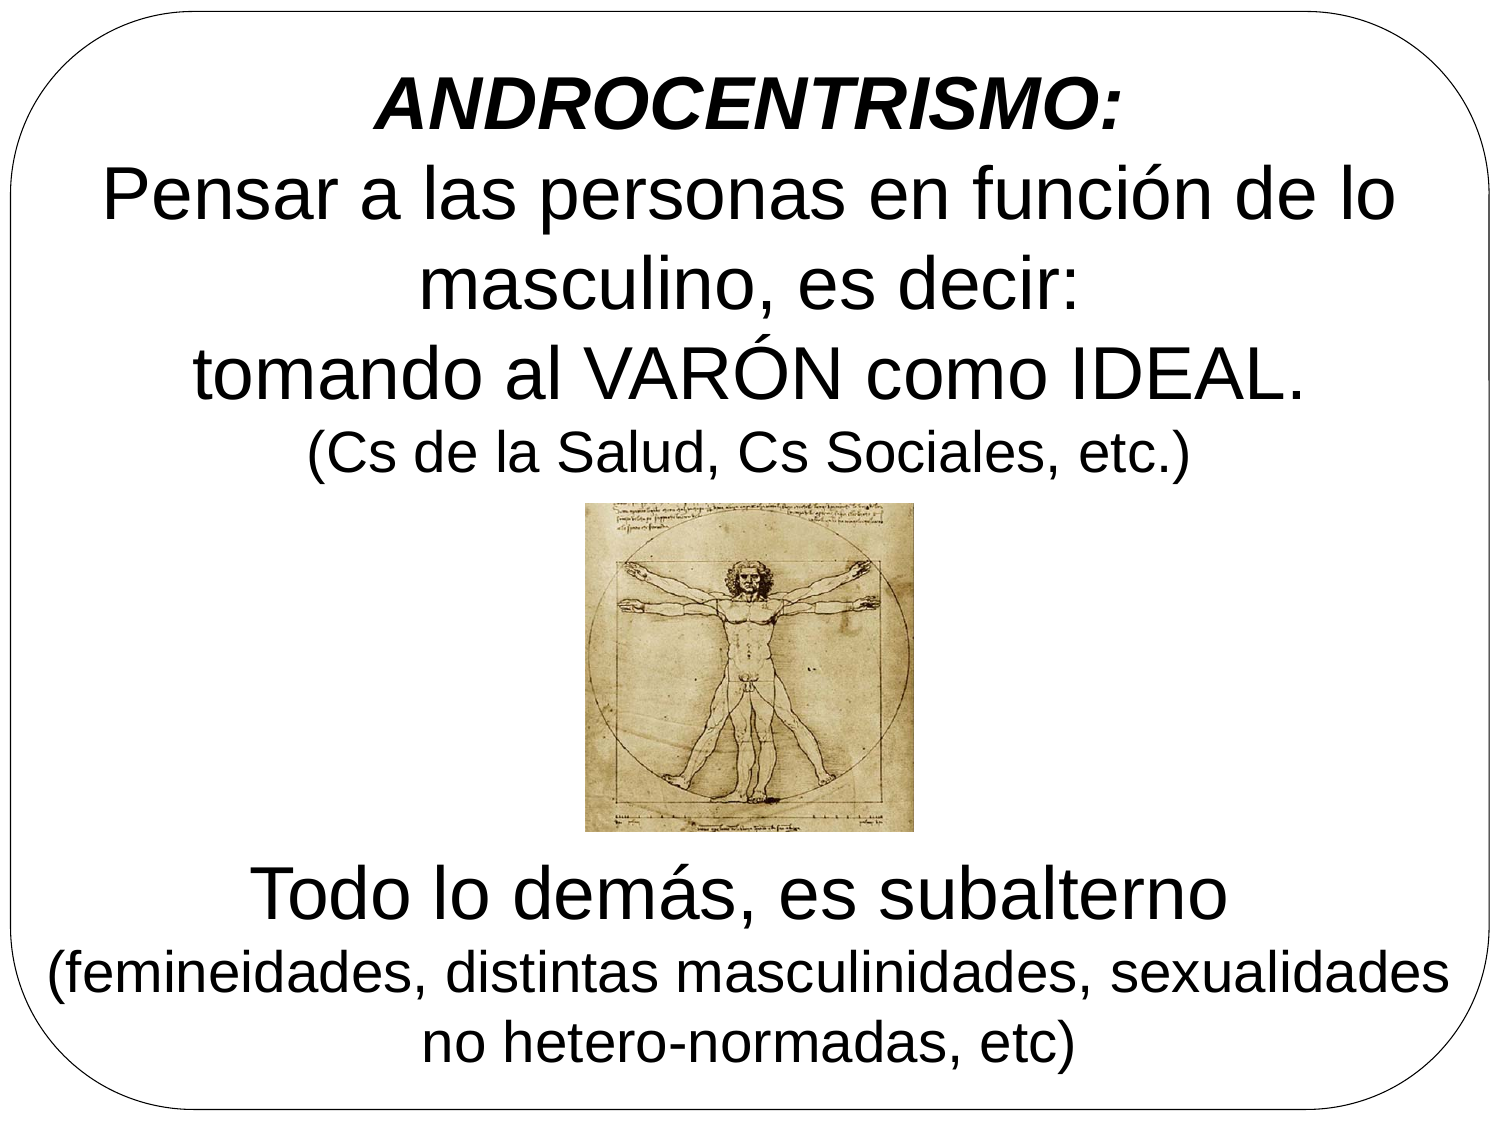

ANDROCENTRISMO:
Pensar a las personas en función de lo masculino, es decir:
tomando al VARÓN como IDEAL.
(Cs de la Salud, Cs Sociales, etc.)
Todo lo demás, es subalterno
(femineidades, distintas masculinidades, sexualidades no hetero-normadas, etc)